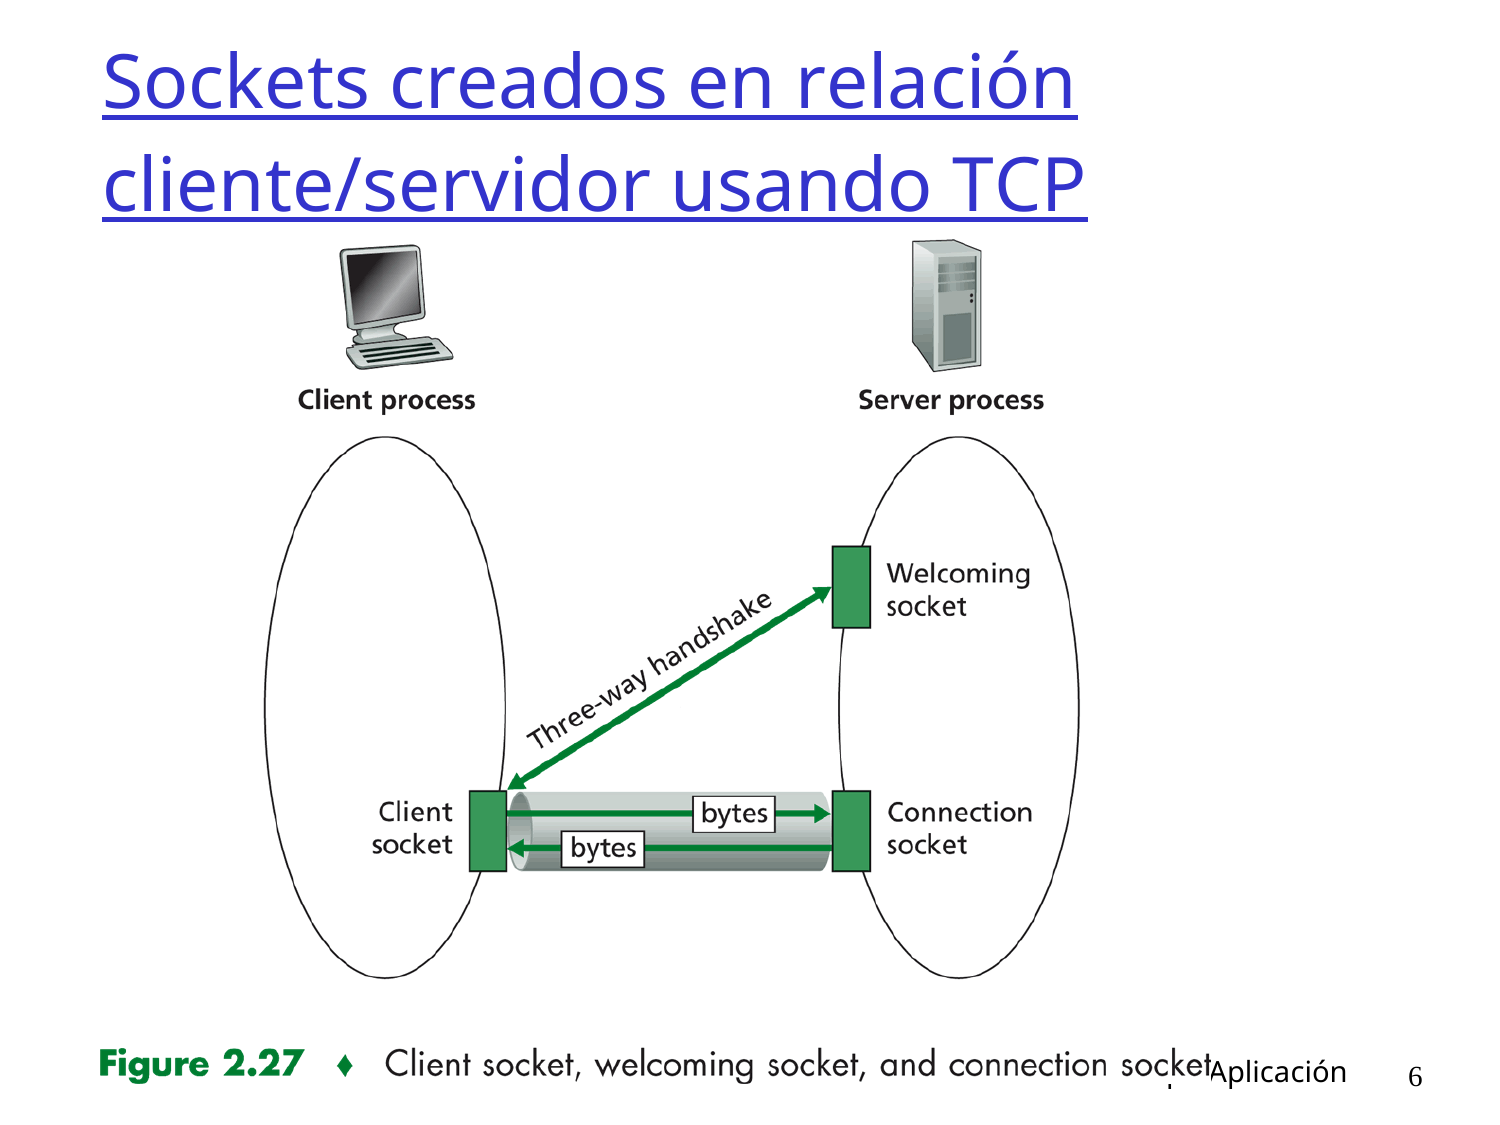

# Sockets creados en relación cliente/servidor usando TCP